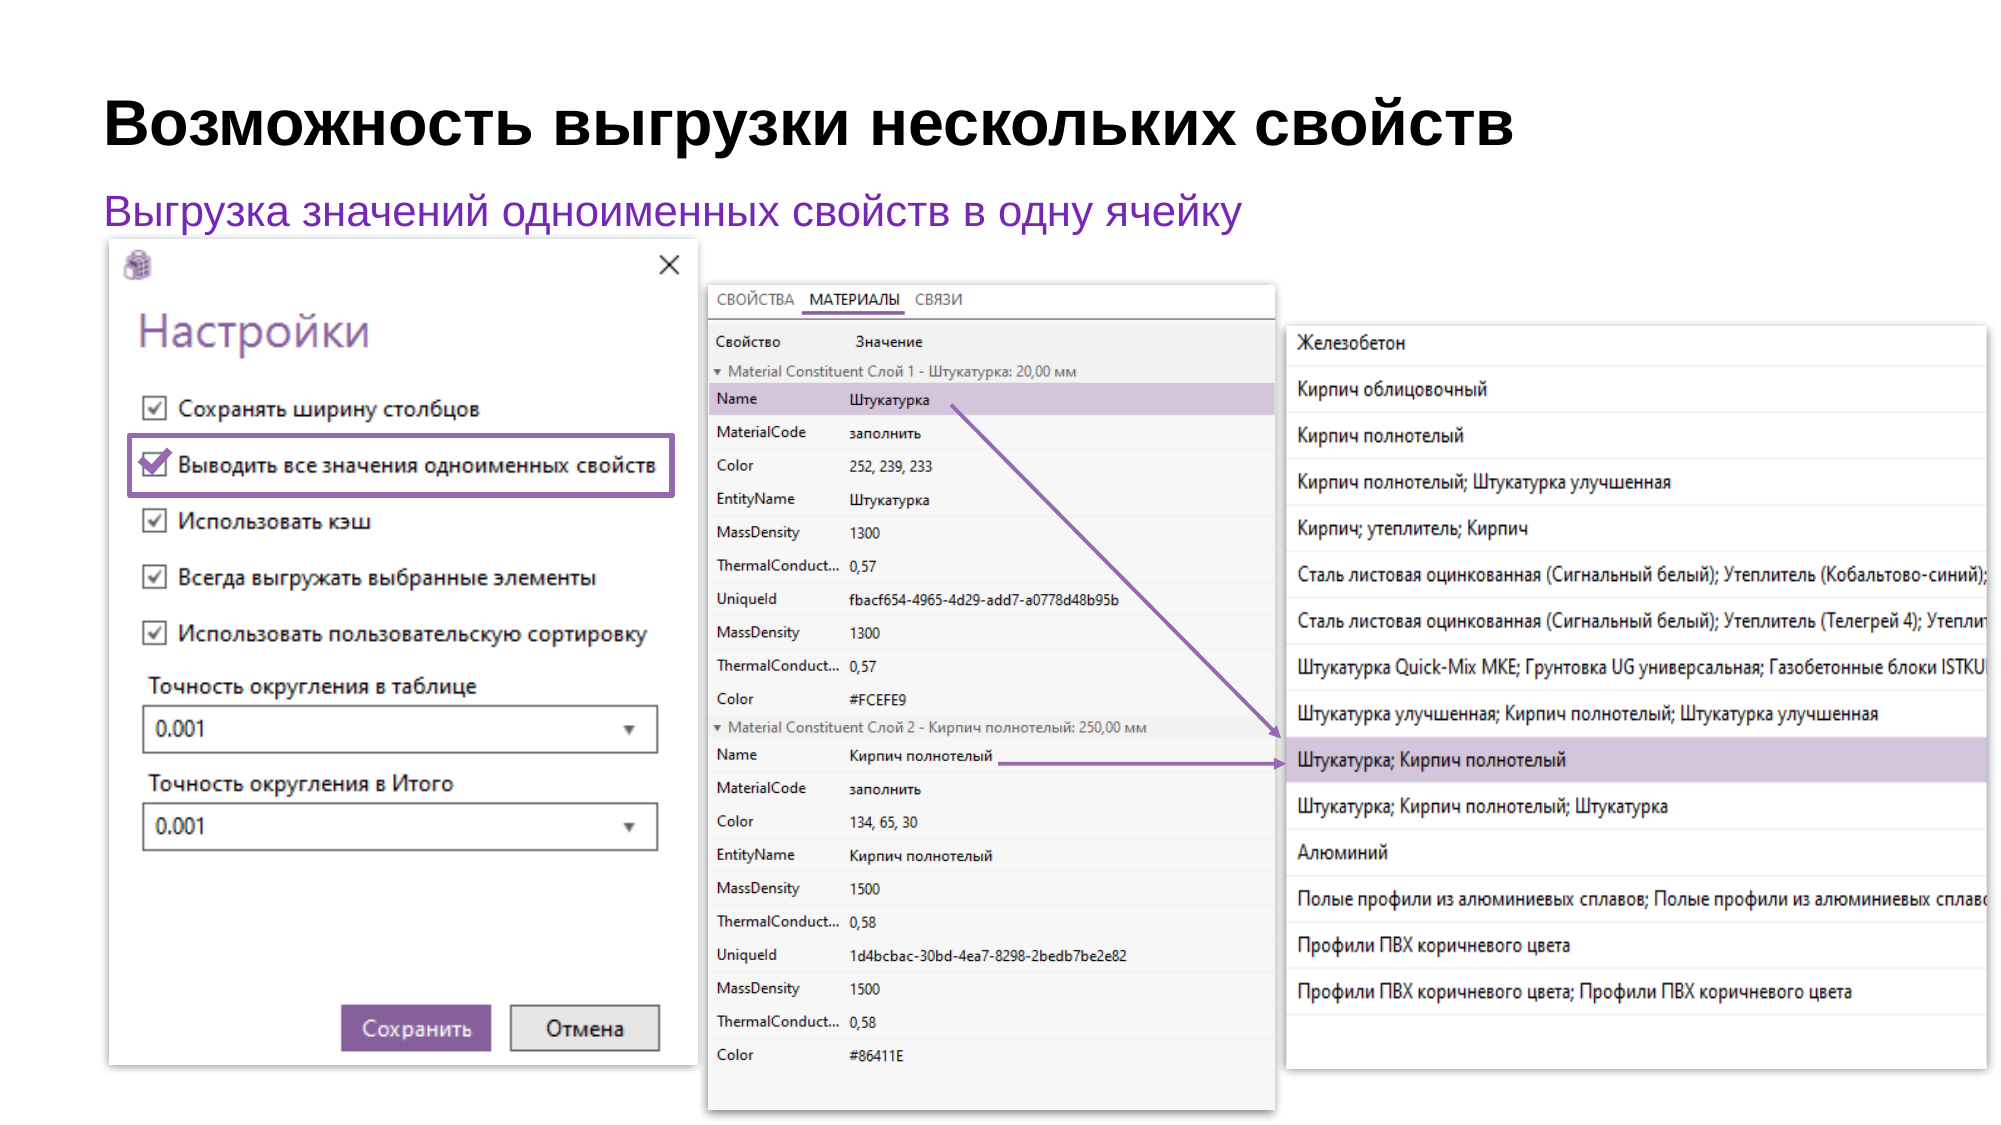

Возможность выгрузки нескольких свойств
Выгрузка значений одноименных свойств в одну ячейку